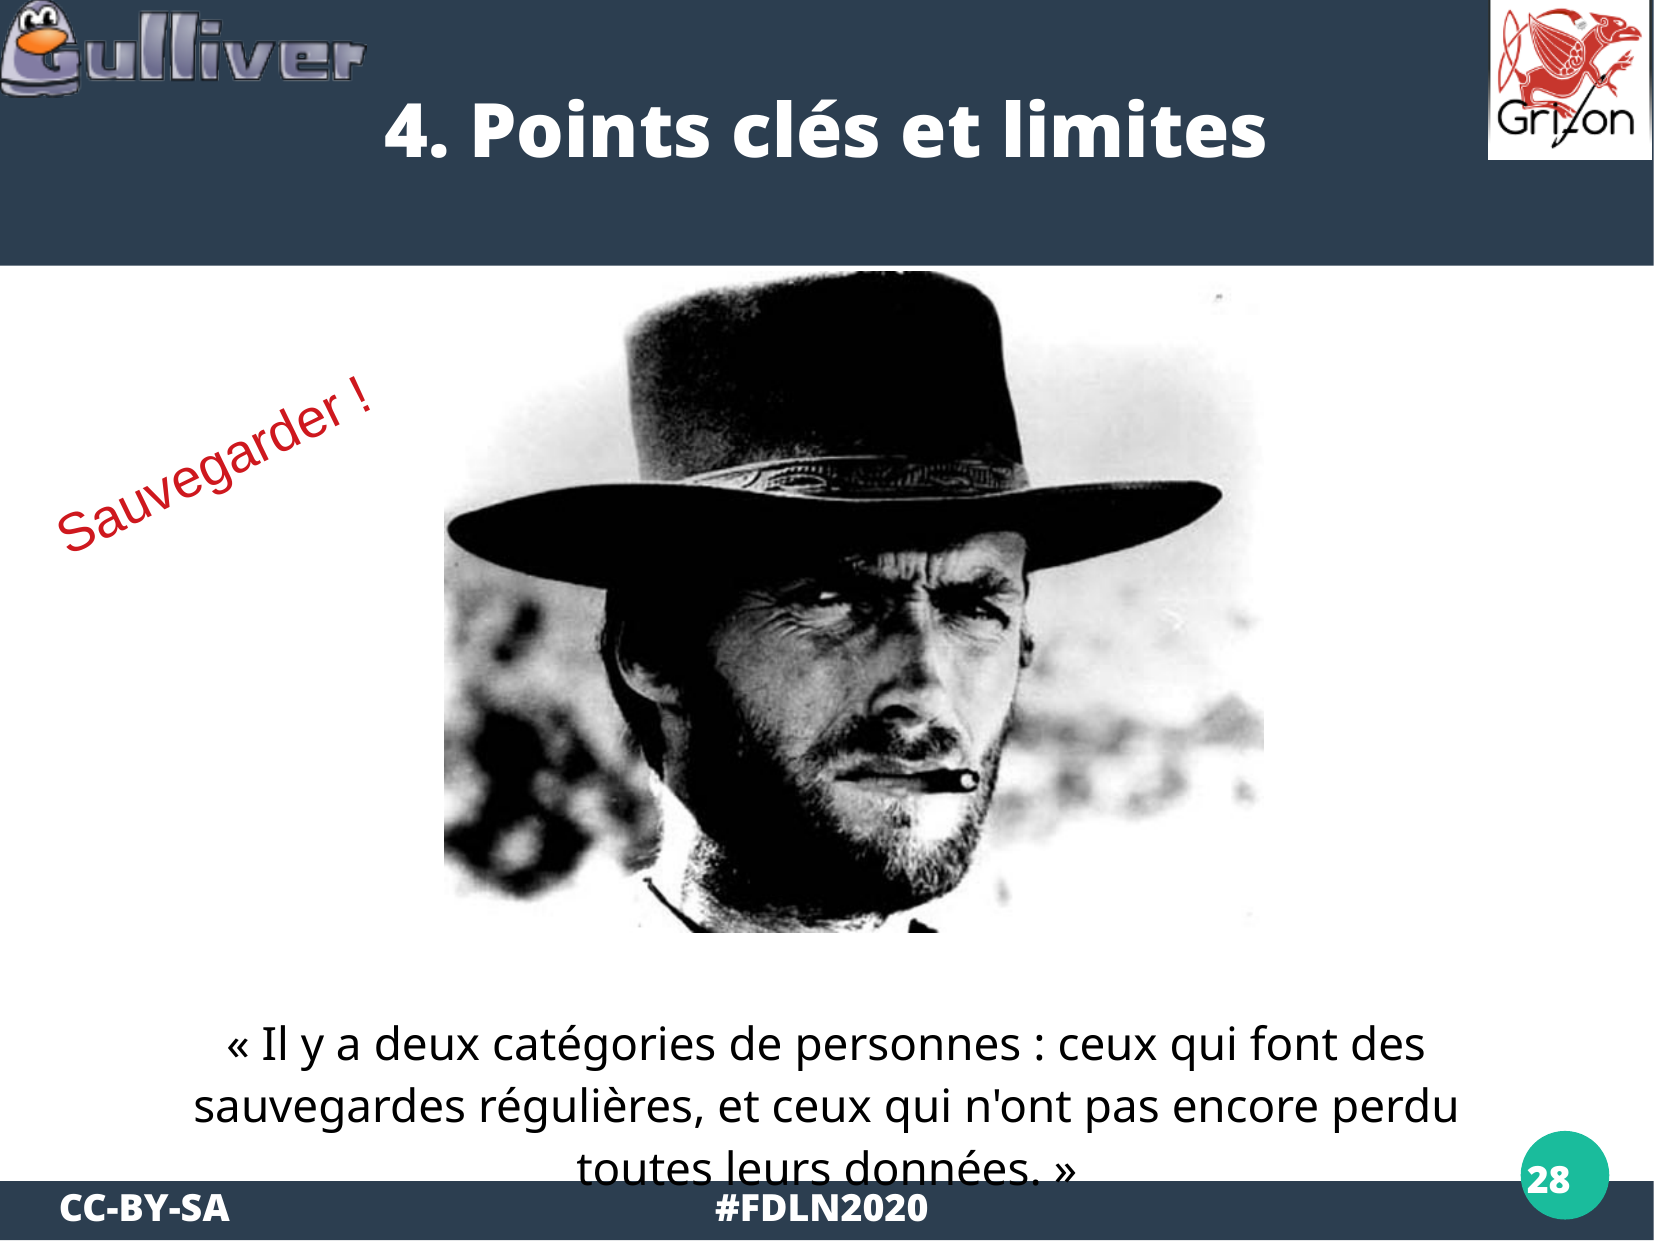

# 4. Points clés et limites
Sauvegarder !
« Il y a deux catégories de personnes : ceux qui font des sauvegardes régulières, et ceux qui n'ont pas encore perdu toutes leurs données. »
28